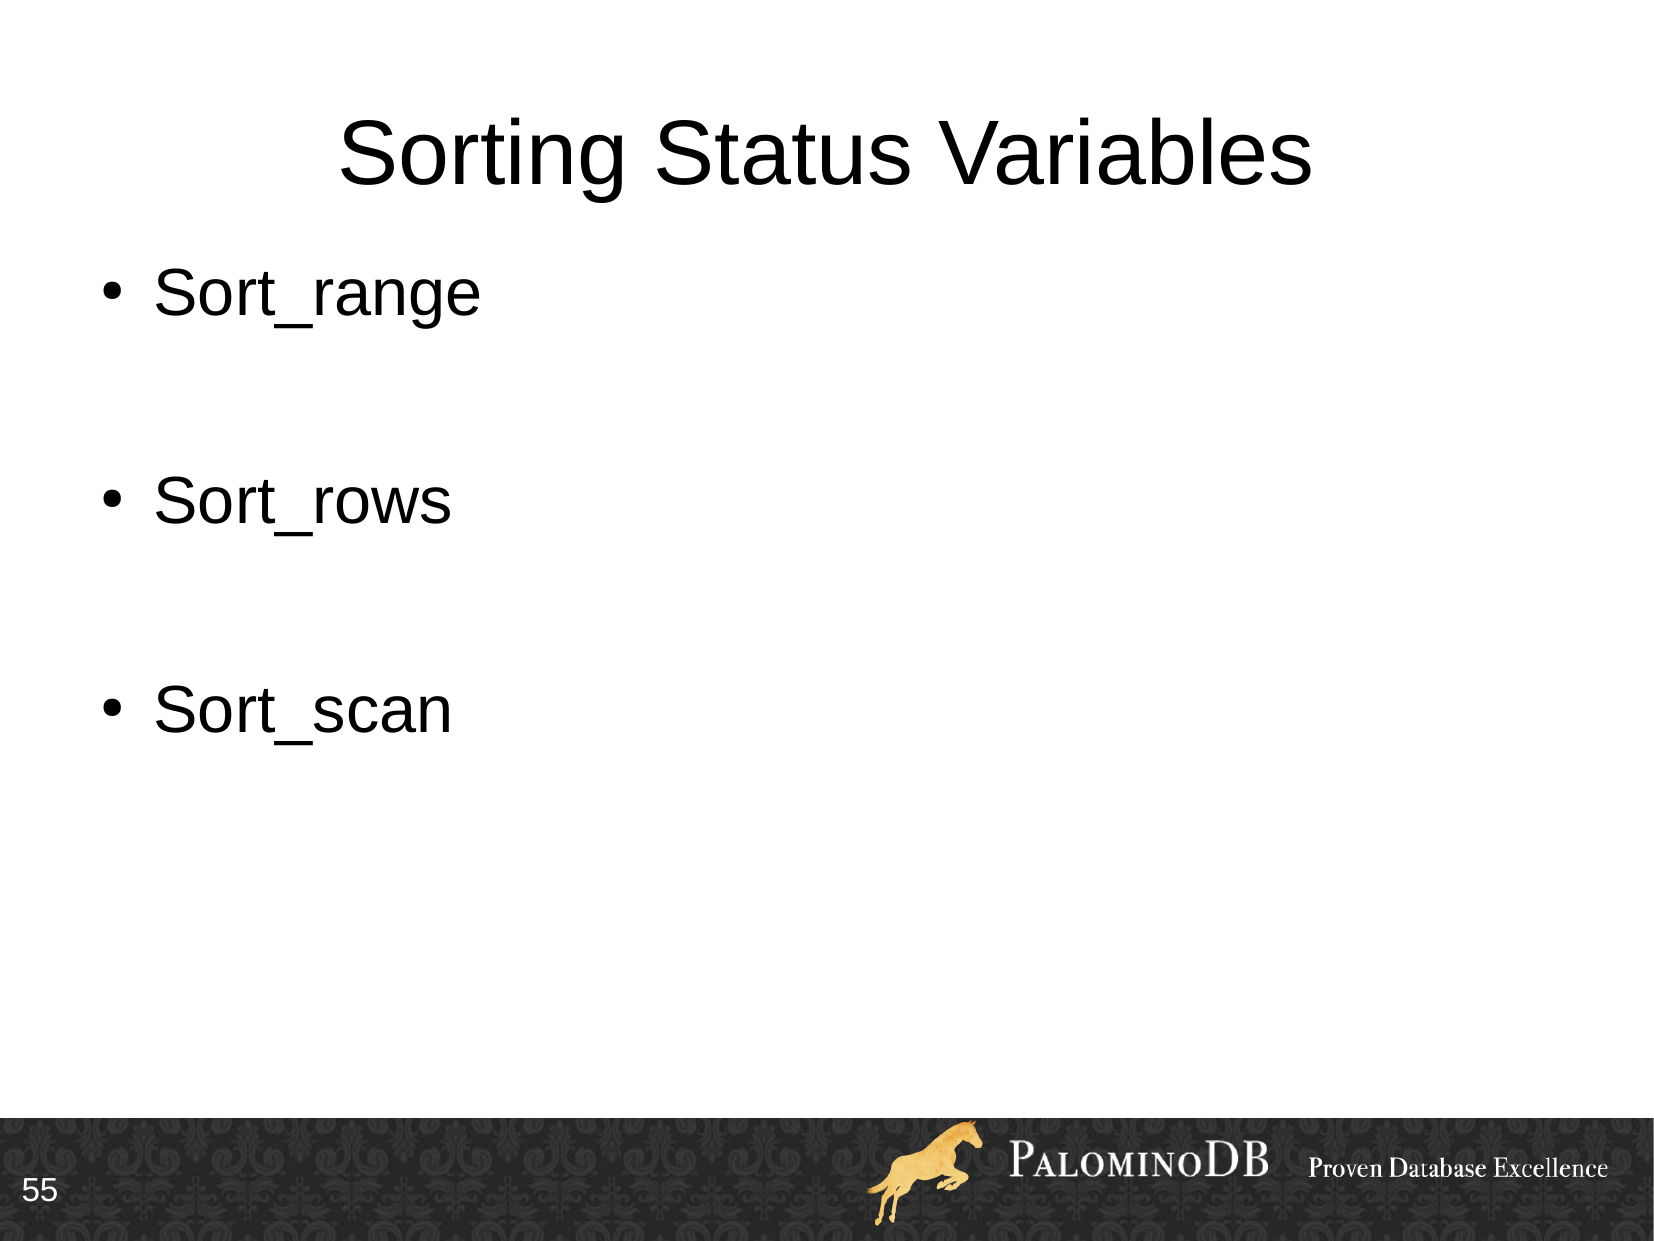

# Sorting Status Variables
Sort_range
Sort_rows
Sort_scan